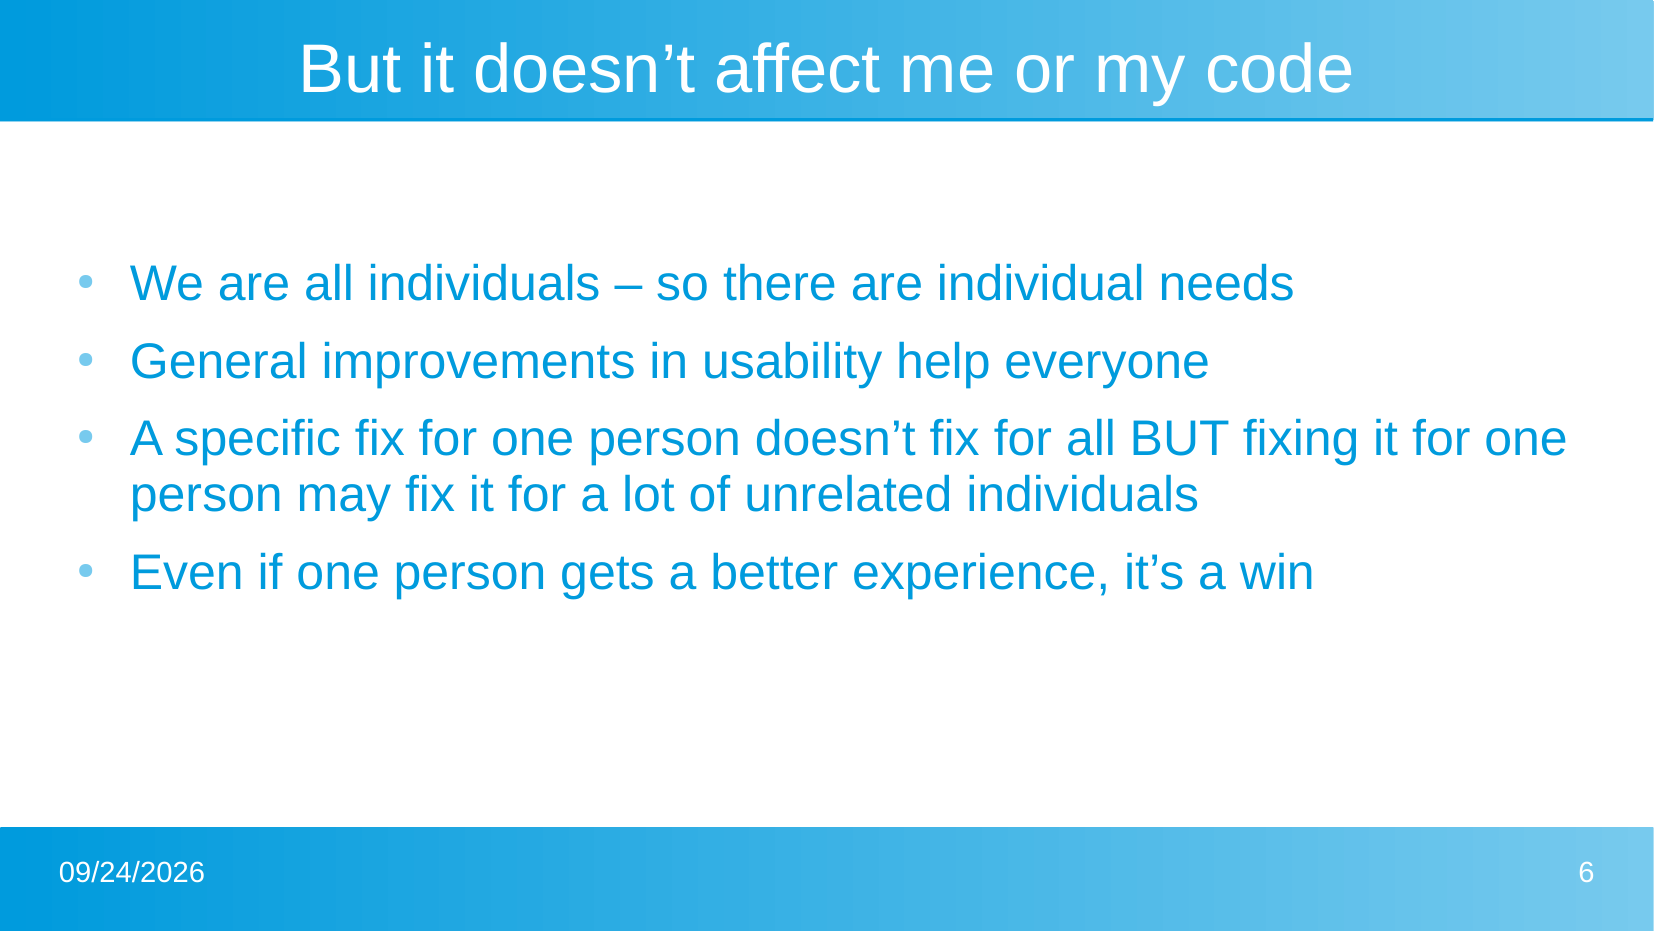

# But it doesn’t affect me or my code
We are all individuals – so there are individual needs
General improvements in usability help everyone
A specific fix for one person doesn’t fix for all BUT fixing it for one person may fix it for a lot of unrelated individuals
Even if one person gets a better experience, it’s a win
6